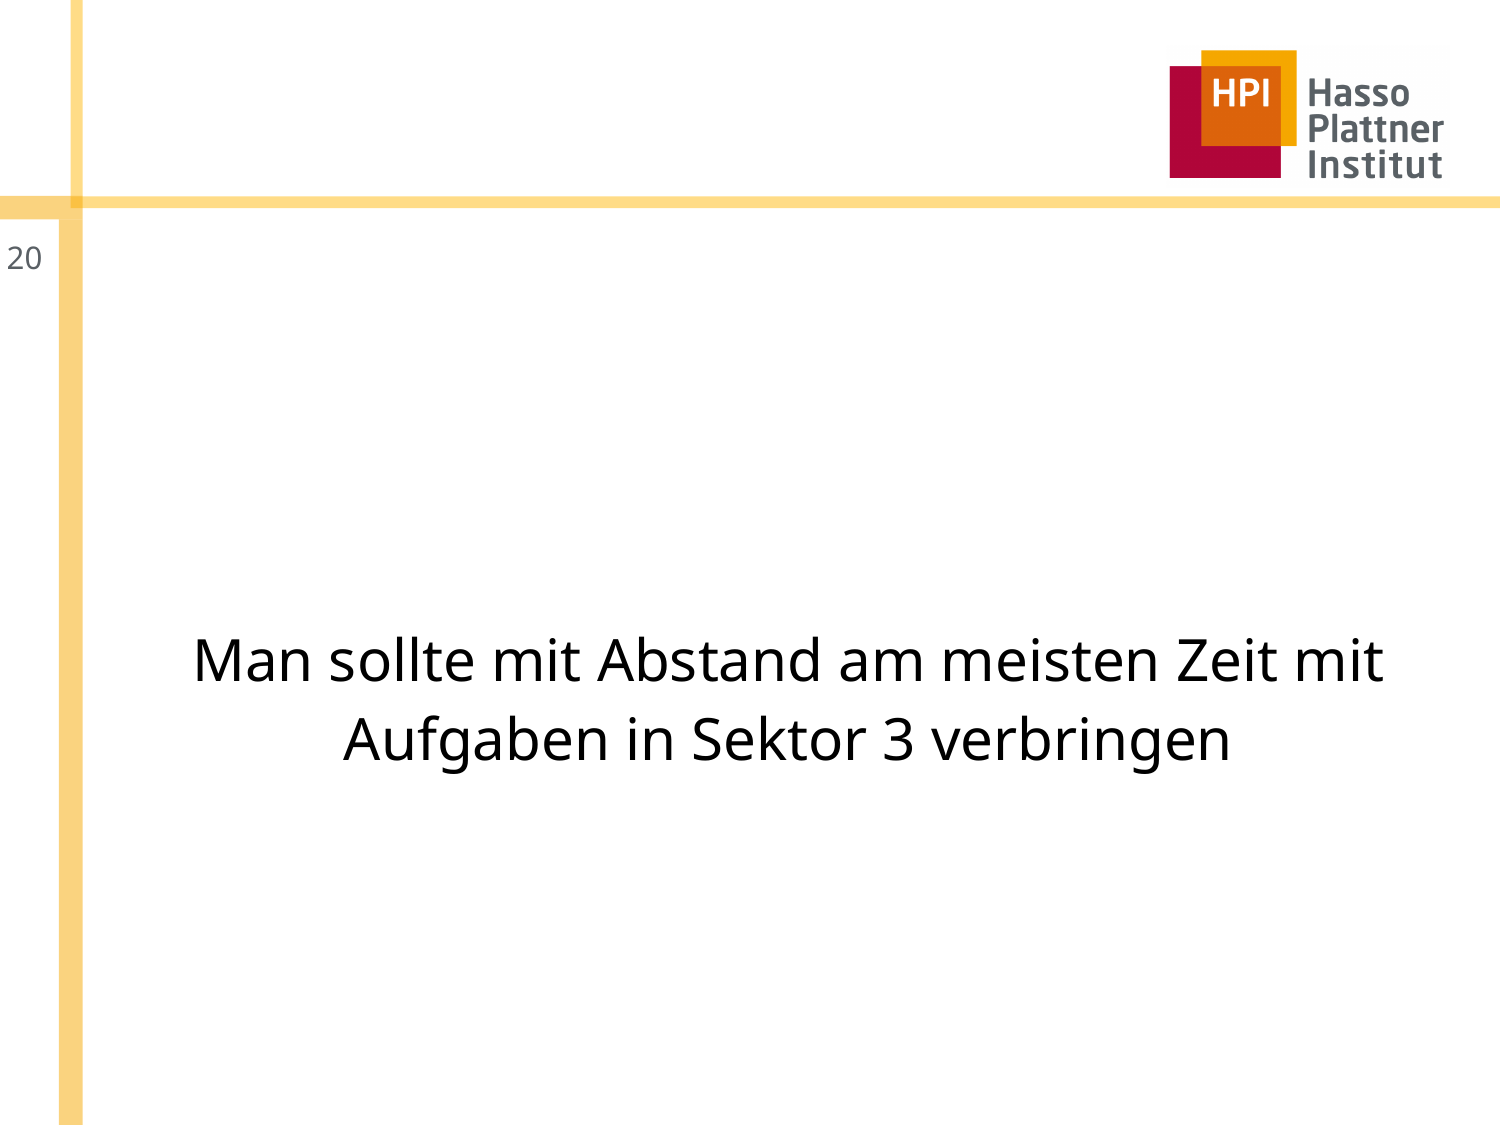

#
20
Man sollte mit Abstand am meisten Zeit mit Aufgaben in Sektor 3 verbringen